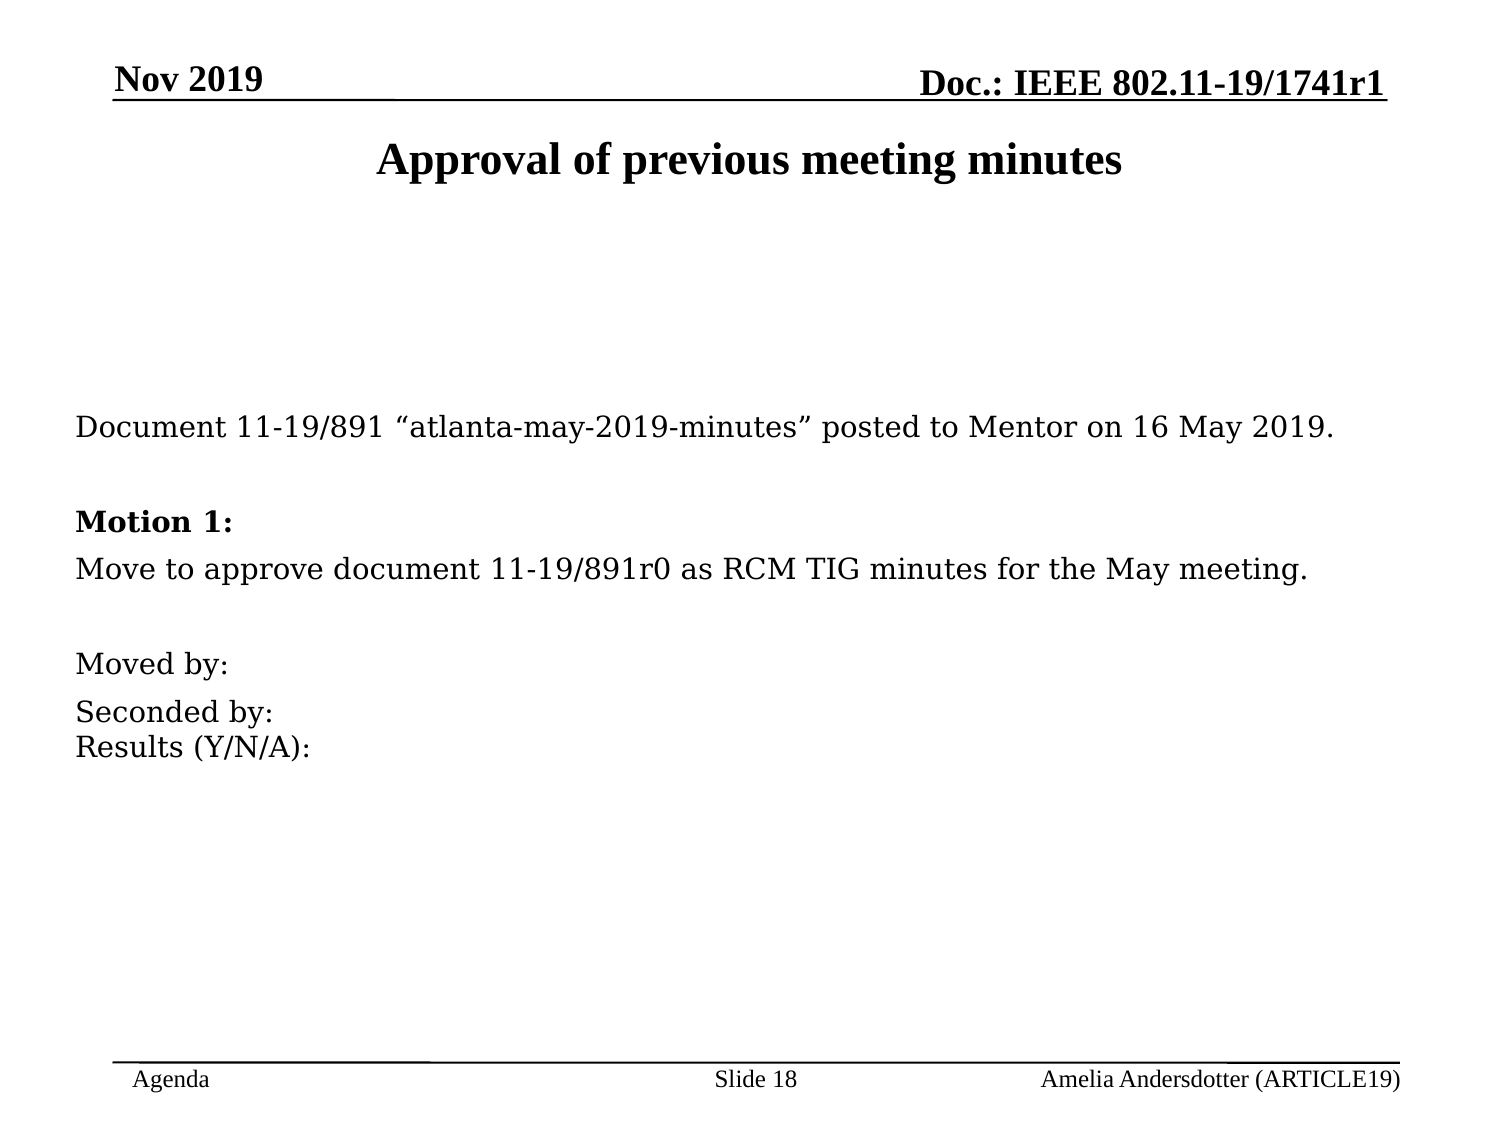

Nov 2019
Approval of previous meeting minutes
Document 11-19/891 “atlanta-may-2019-minutes” posted to Mentor on 16 May 2019.
Motion 1:
Move to approve document 11-19/891r0 as RCM TIG minutes for the May meeting.
Moved by:
Seconded by:
Results (Y/N/A):
Slide
Amelia Andersdotter (ARTICLE19)